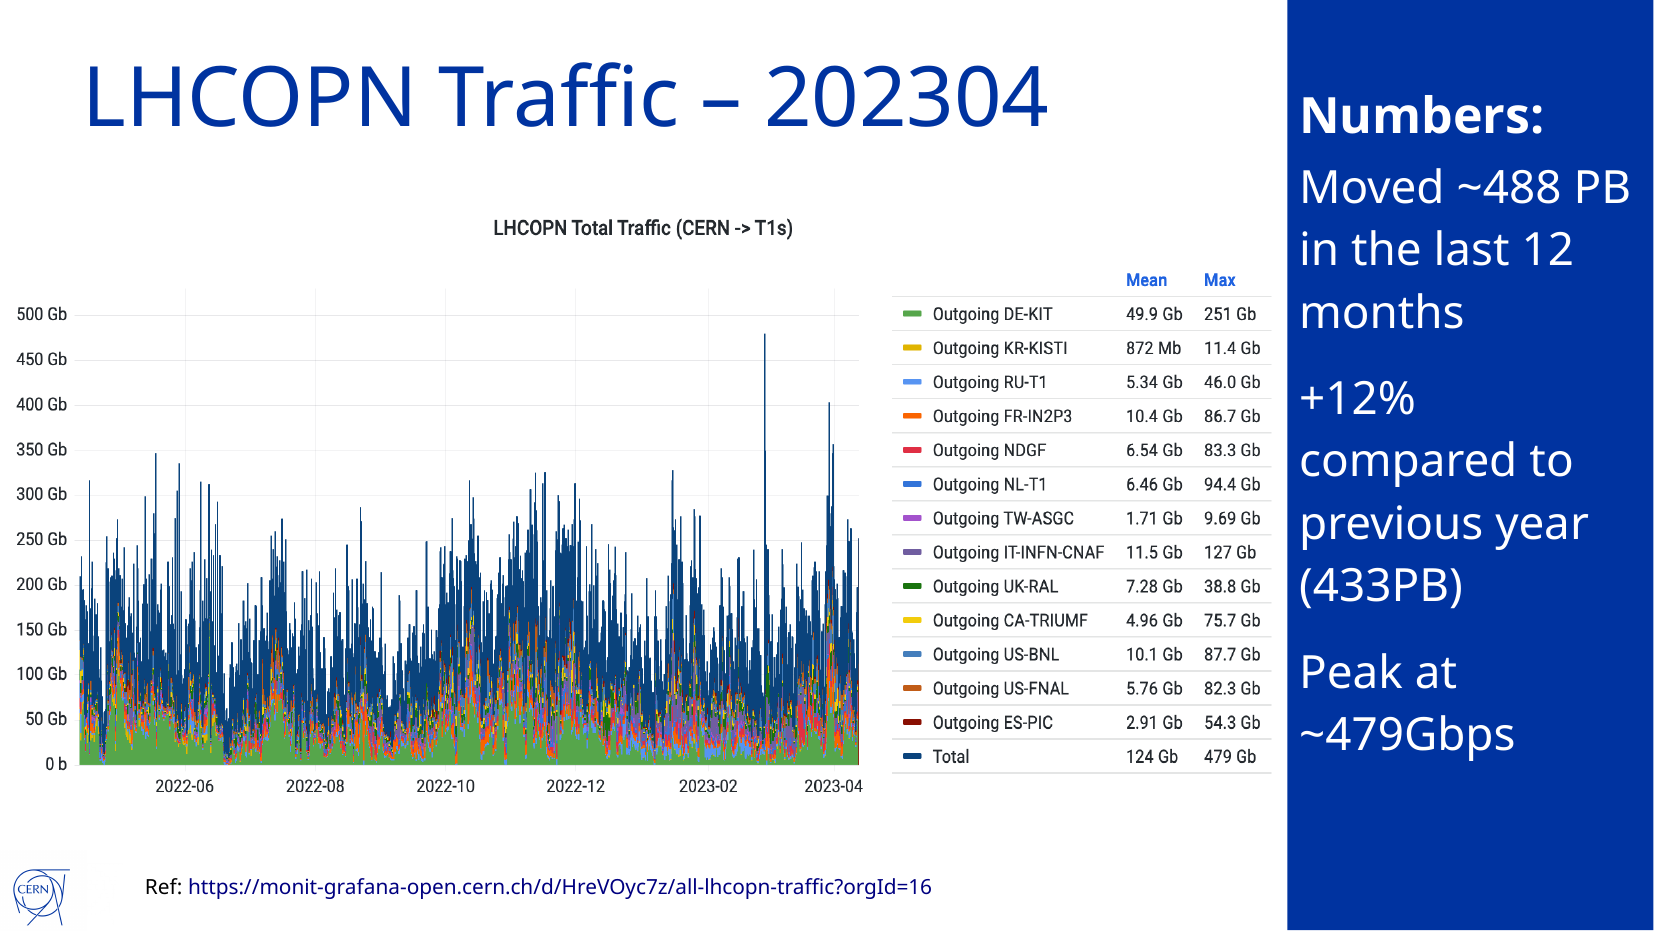

Numbers:
Moved ~488 PB in the last 12 months
+12% compared to previous year (433PB)
Peak at ~479Gbps
# LHCOPN Traffic – 202304
Ref: https://monit-grafana-open.cern.ch/d/HreVOyc7z/all-lhcopn-traffic?orgId=16